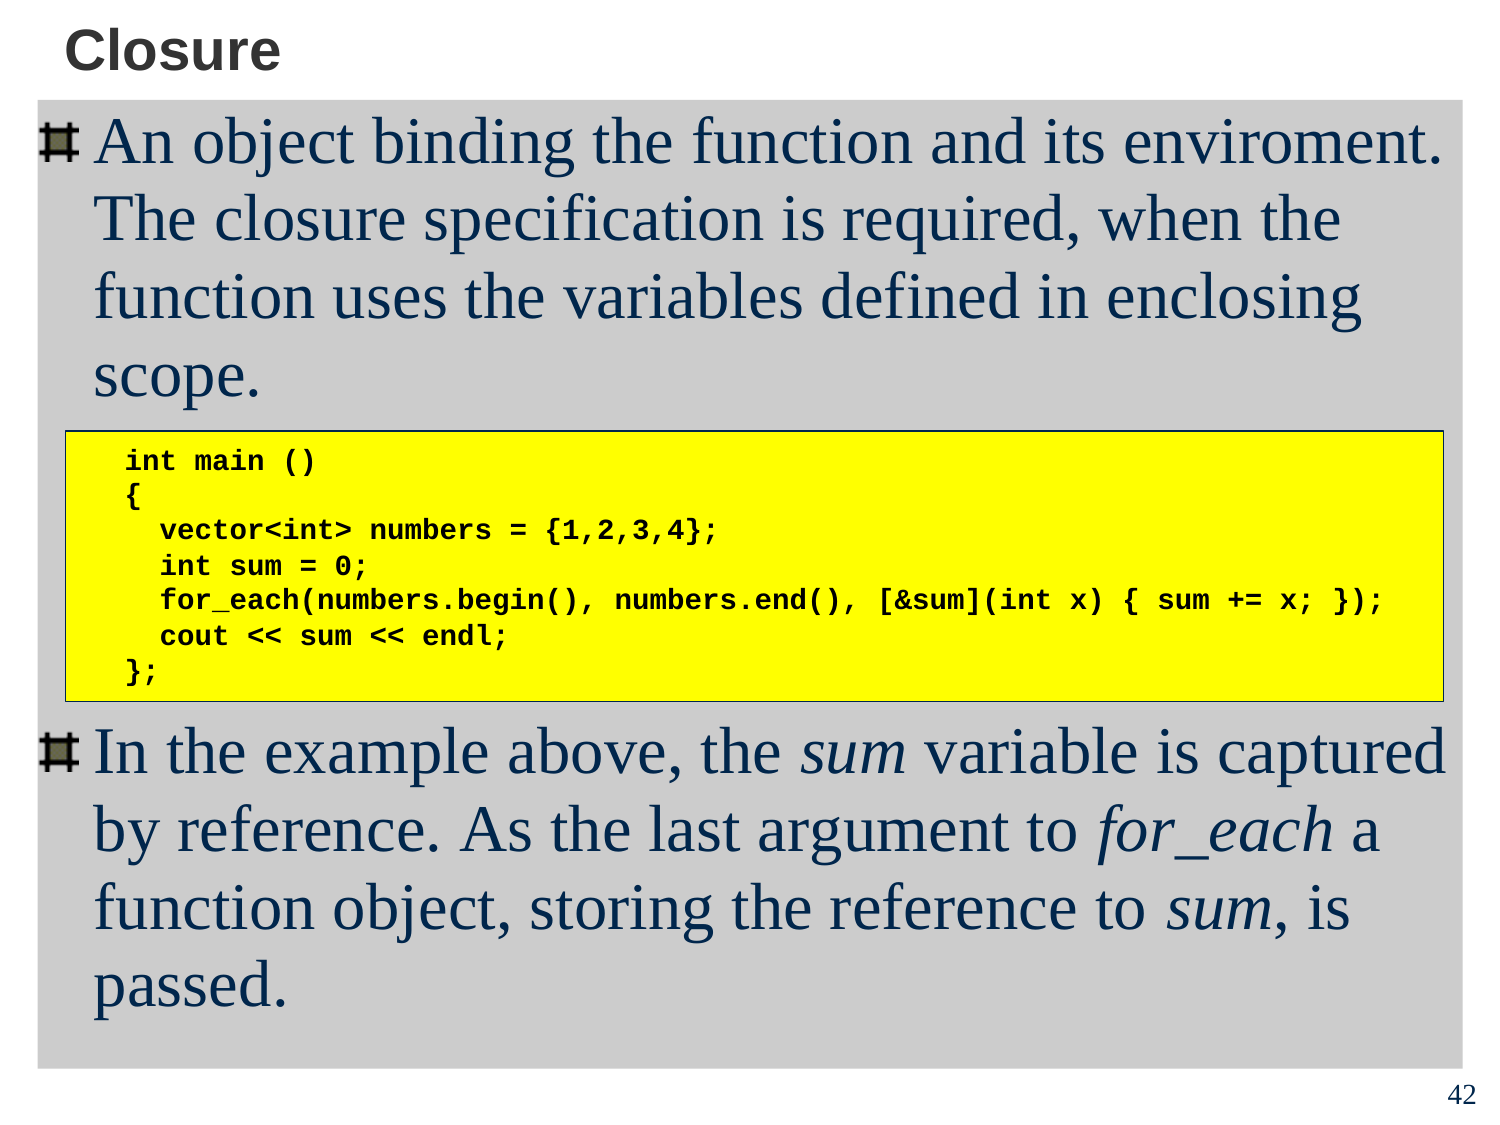

# Closure
An object binding the function and its enviroment. The closure specification is required, when the function uses the variables defined in enclosing scope.
In the example above, the sum variable is captured by reference. As the last argument to for_each a function object, storing the reference to sum, is passed.
int main ()
{
 vector<int> numbers = {1,2,3,4};
 int sum = 0;
 for_each(numbers.begin(), numbers.end(), [&sum](int x) { sum += x; });
 cout << sum << endl;
};